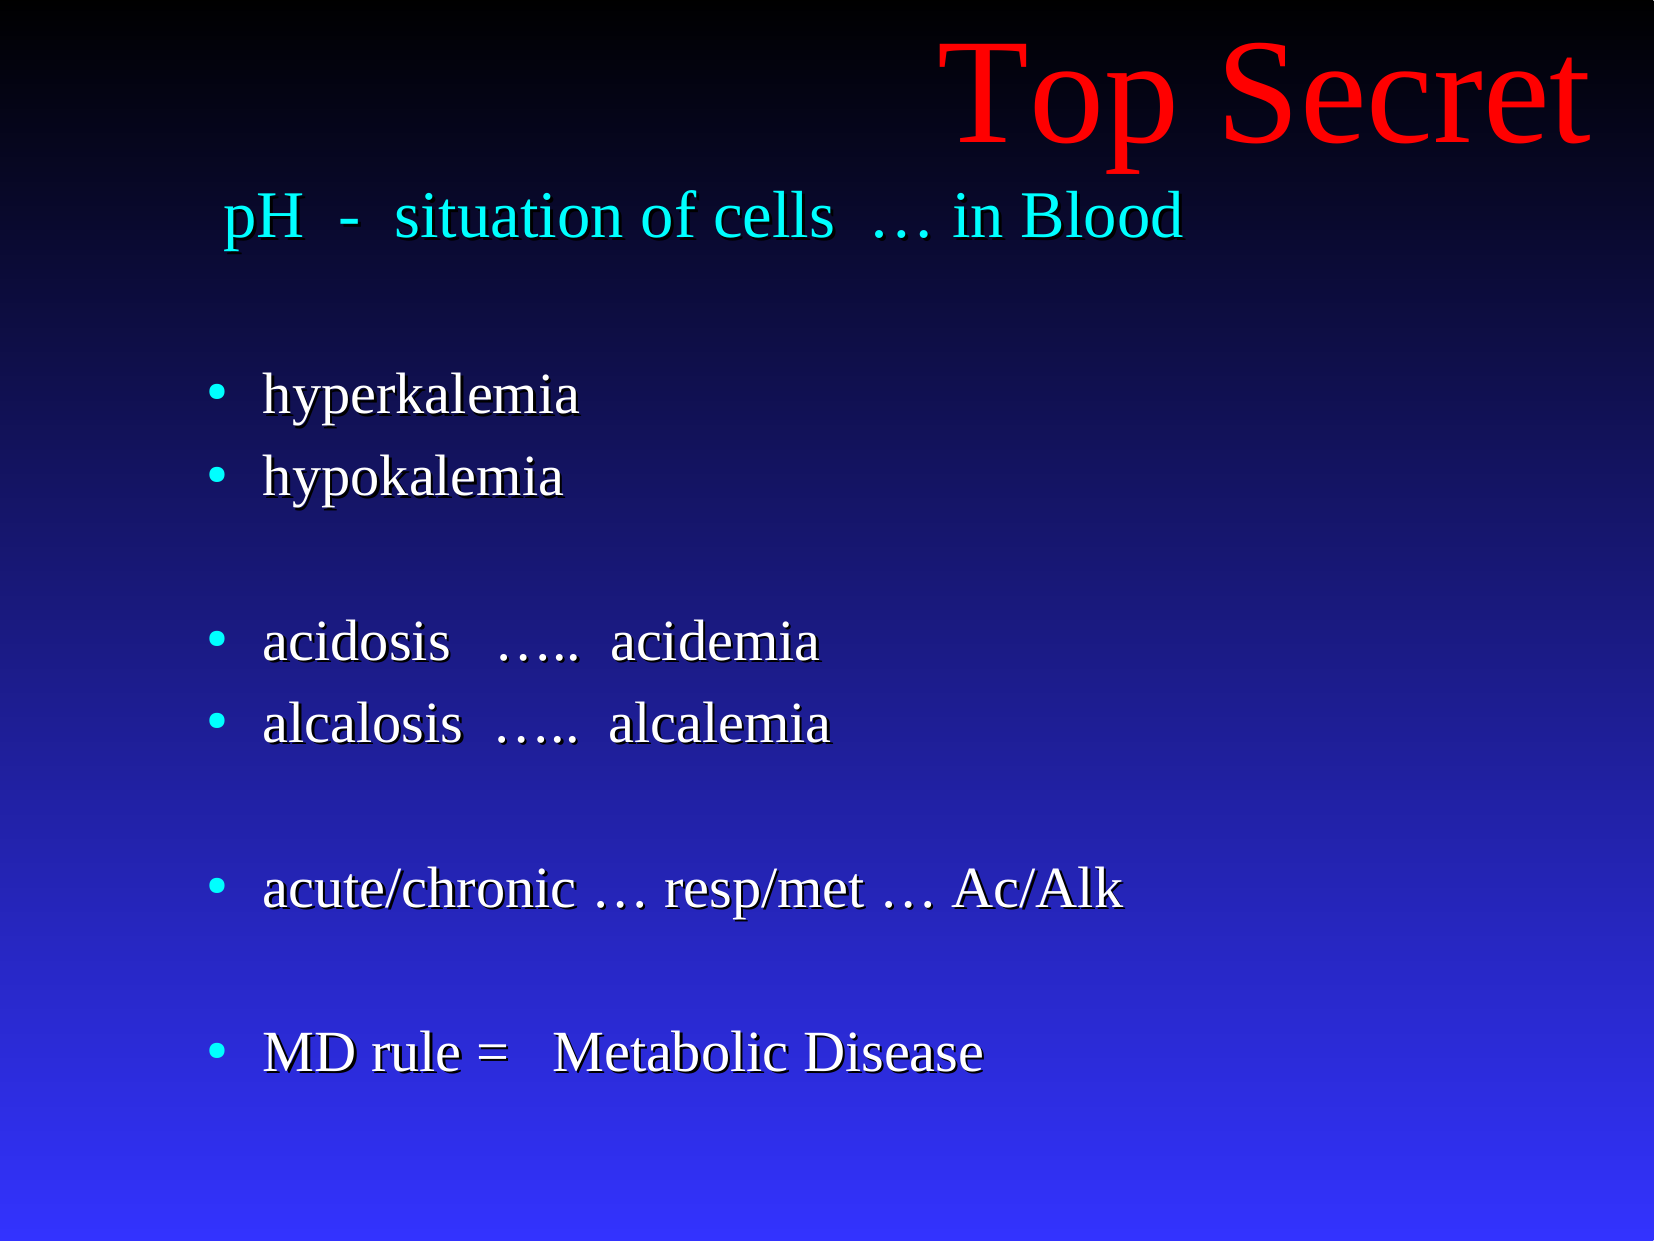

Top Secret
# pH - situation of cells … in Blood
hyperkalemia
hypokalemia
acidosis ….. acidemia
alcalosis ….. alcalemia
acute/chronic … resp/met … Ac/Alk
MD rule = Metabolic Disease